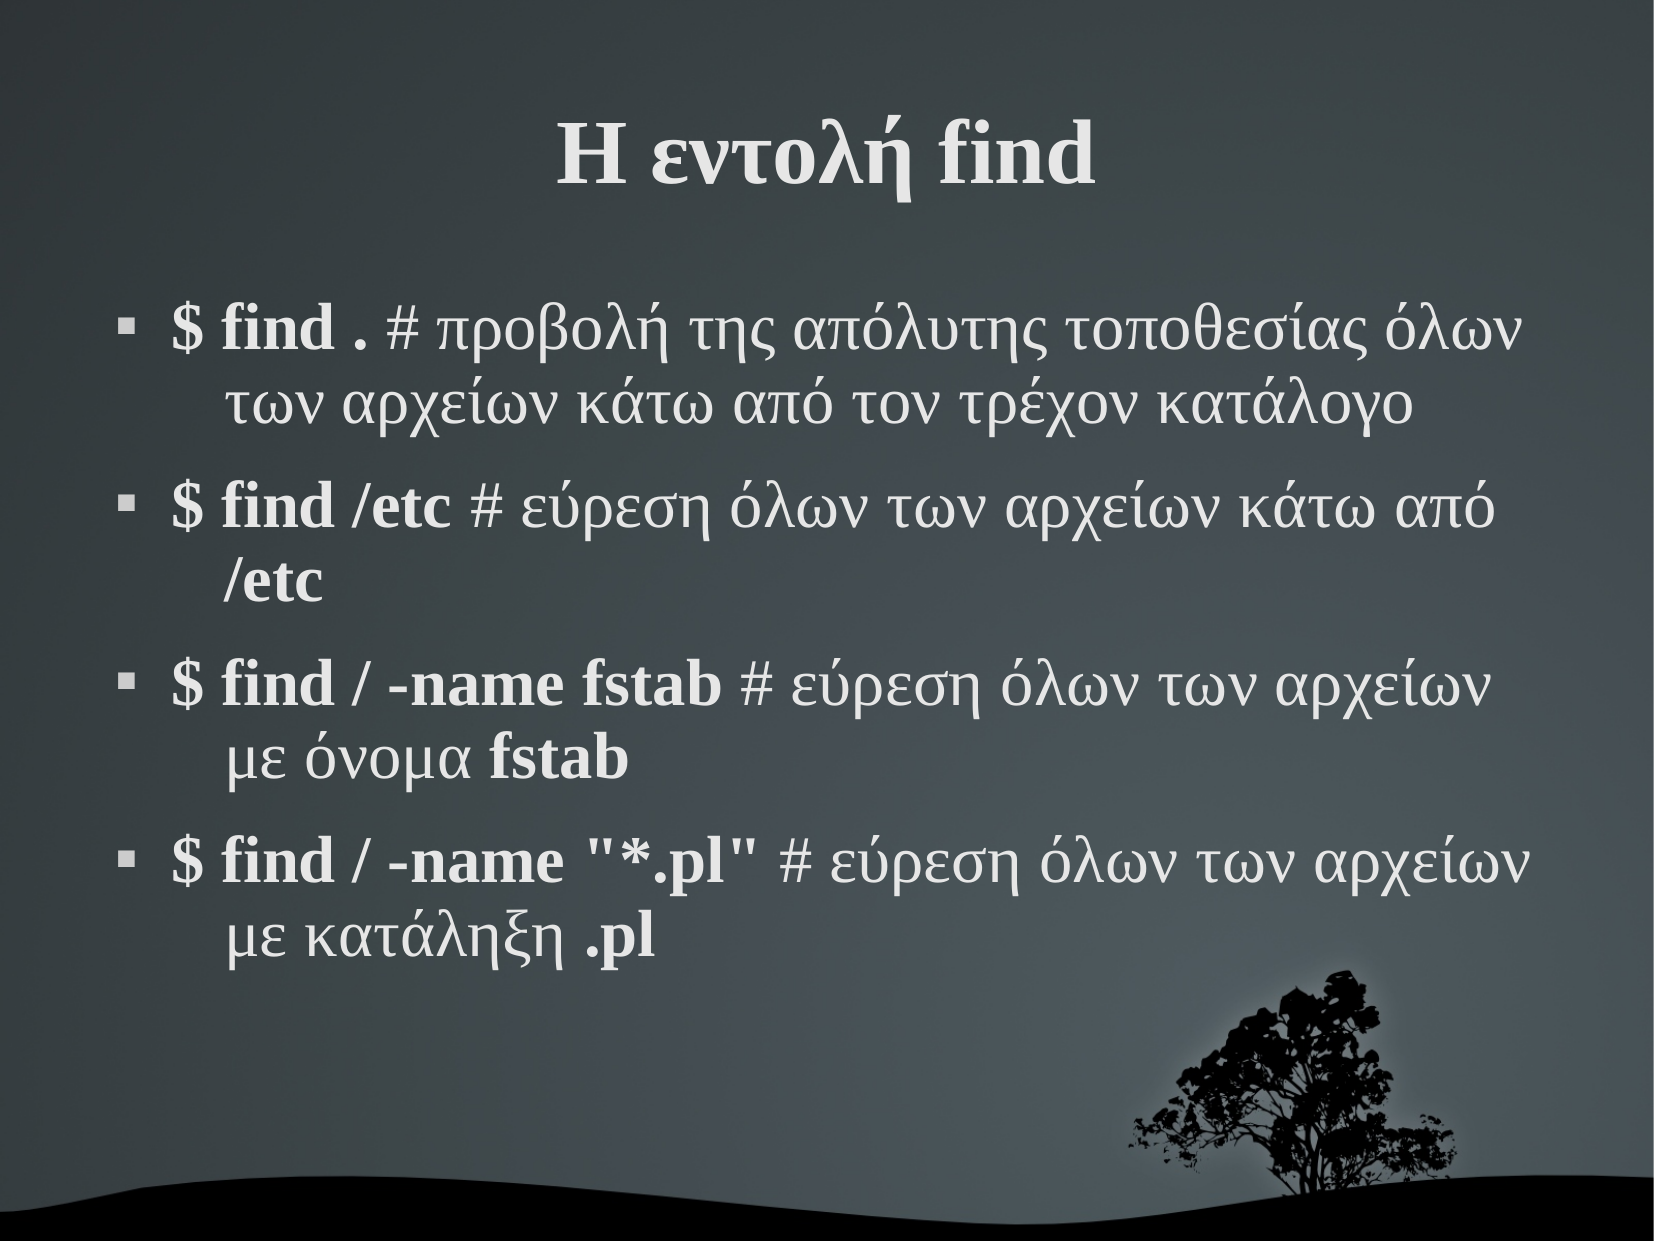

Η εντολή find
# $ find . # προβολή της απόλυτης τοποθεσίας όλων των αρχείων κάτω από τον τρέχον κατάλογο
$ find /etc # εύρεση όλων των αρχείων κάτω από /etc
$ find / -name fstab # εύρεση όλων των αρχείων με όνομα fstab
$ find / -name "*.pl" # εύρεση όλων των αρχείων με κατάληξη .pl